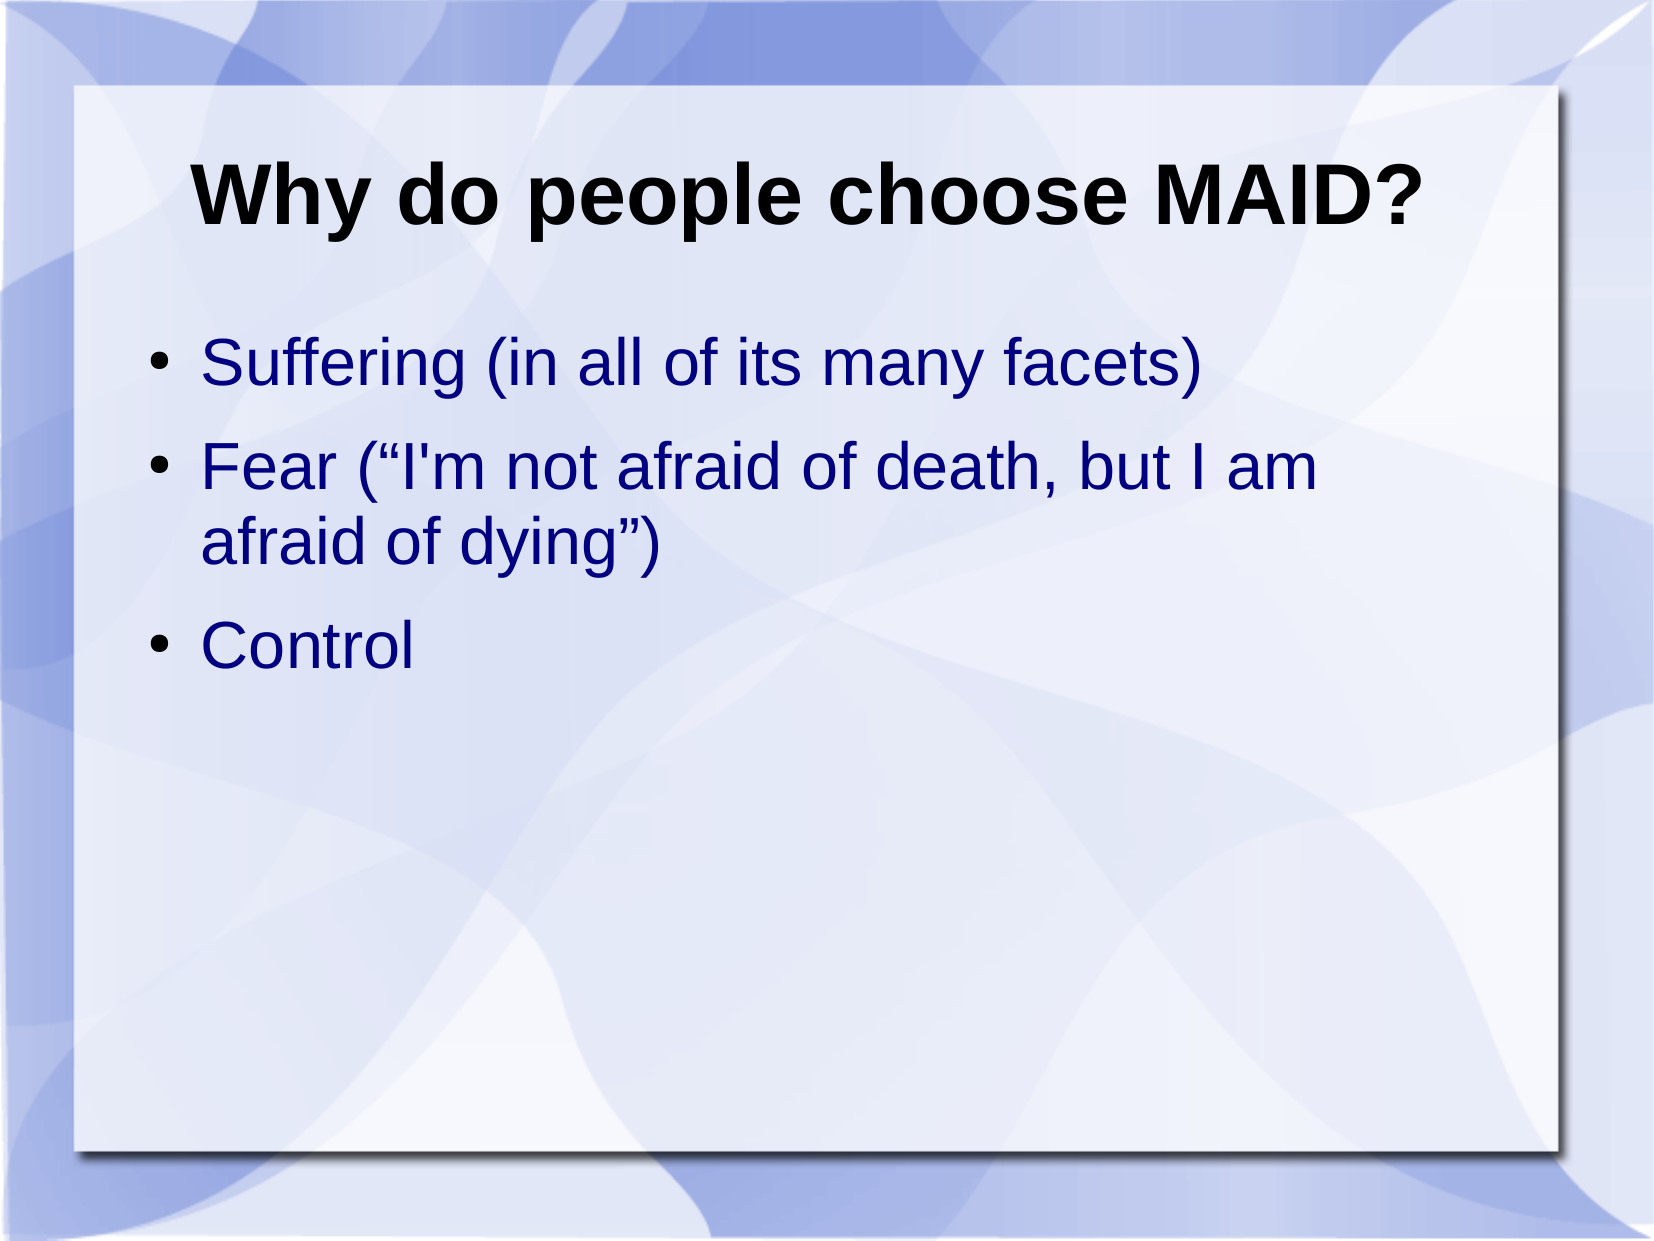

# Why do people choose MAID?
Suffering (in all of its many facets)
Fear (“I'm not afraid of death, but I am afraid of dying”)
Control